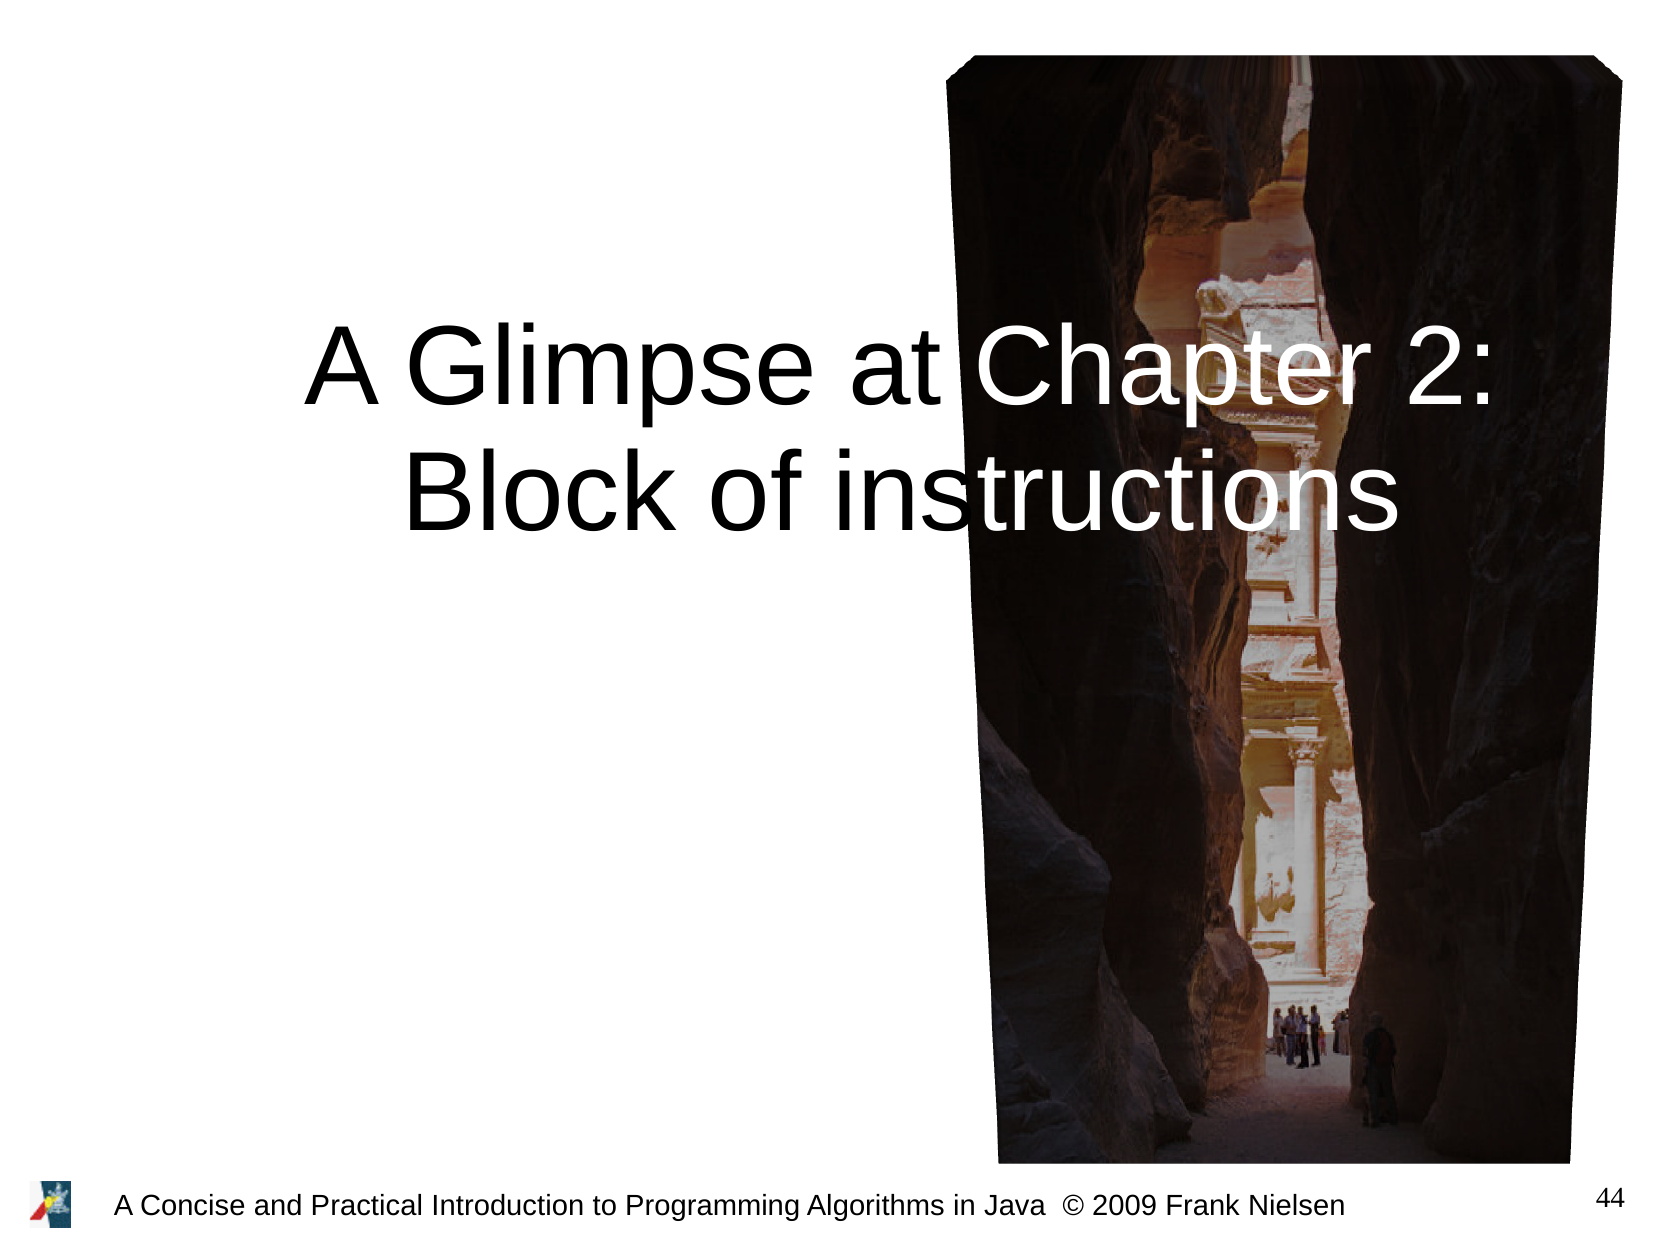

A Glimpse at Chapter 2:
Block of instructions
44